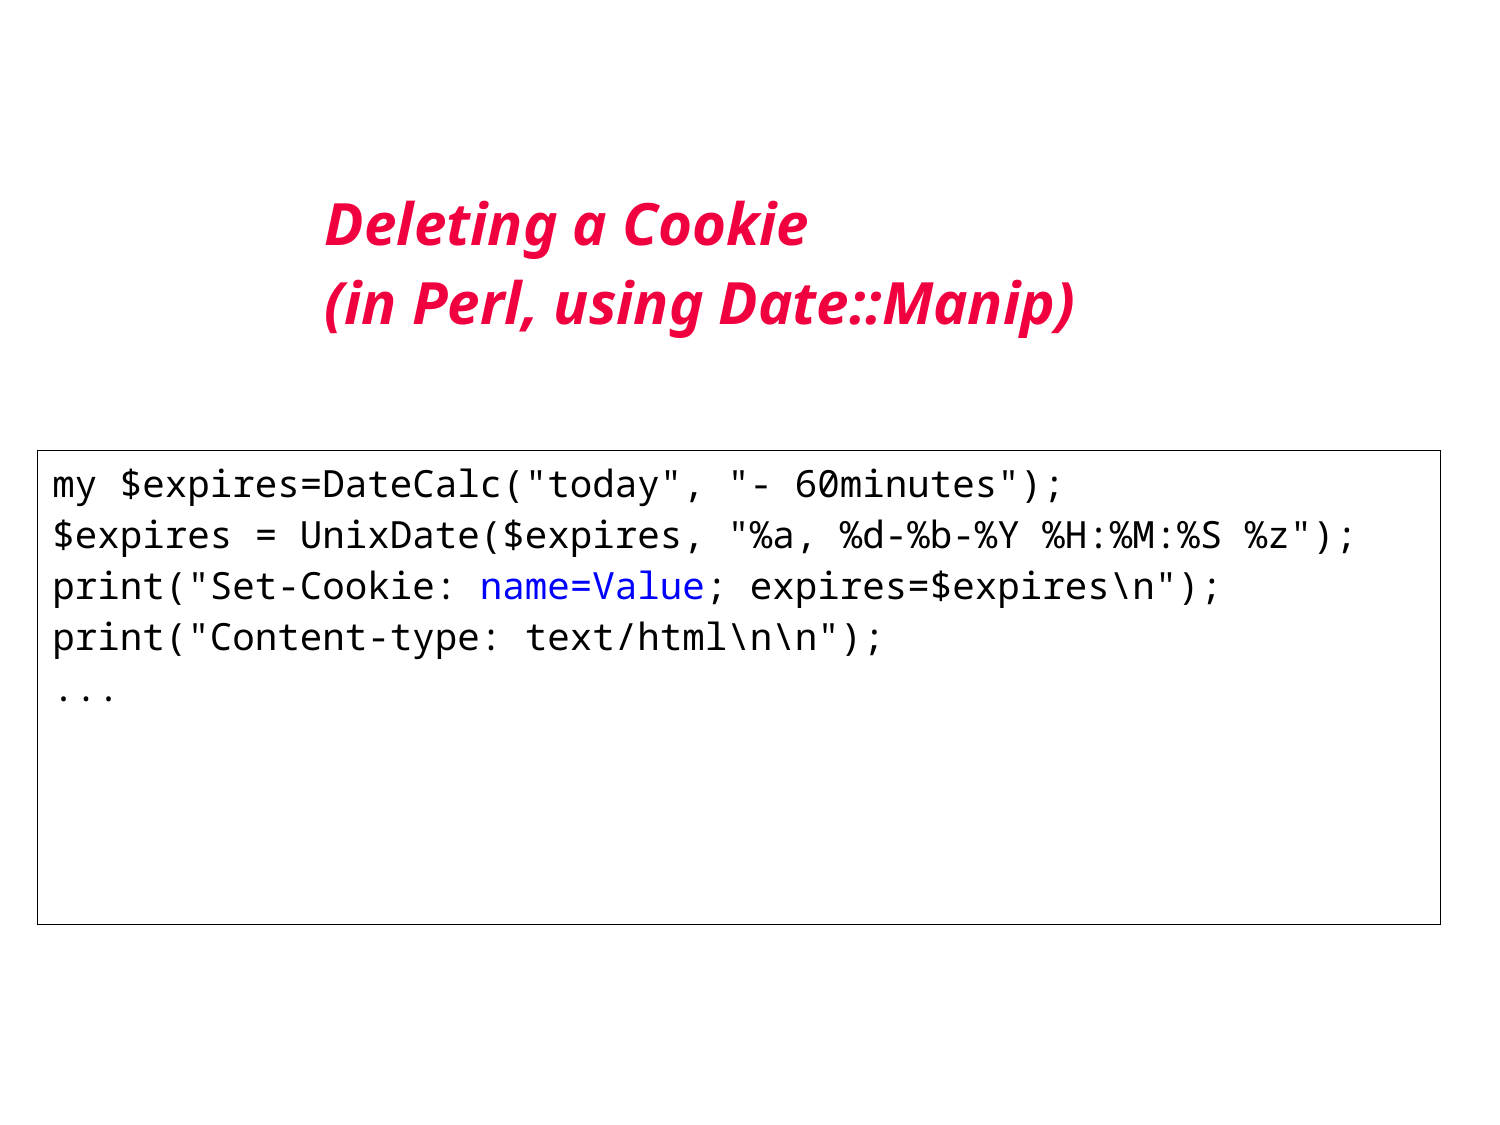

# Deleting a Cookie (in Perl, using Date::Manip)
my $expires=DateCalc("today", "- 60minutes");
$expires = UnixDate($expires, "%a, %d-%b-%Y %H:%M:%S %z");
print("Set-Cookie: name=Value; expires=$expires\n");
print("Content-type: text/html\n\n");
...
19